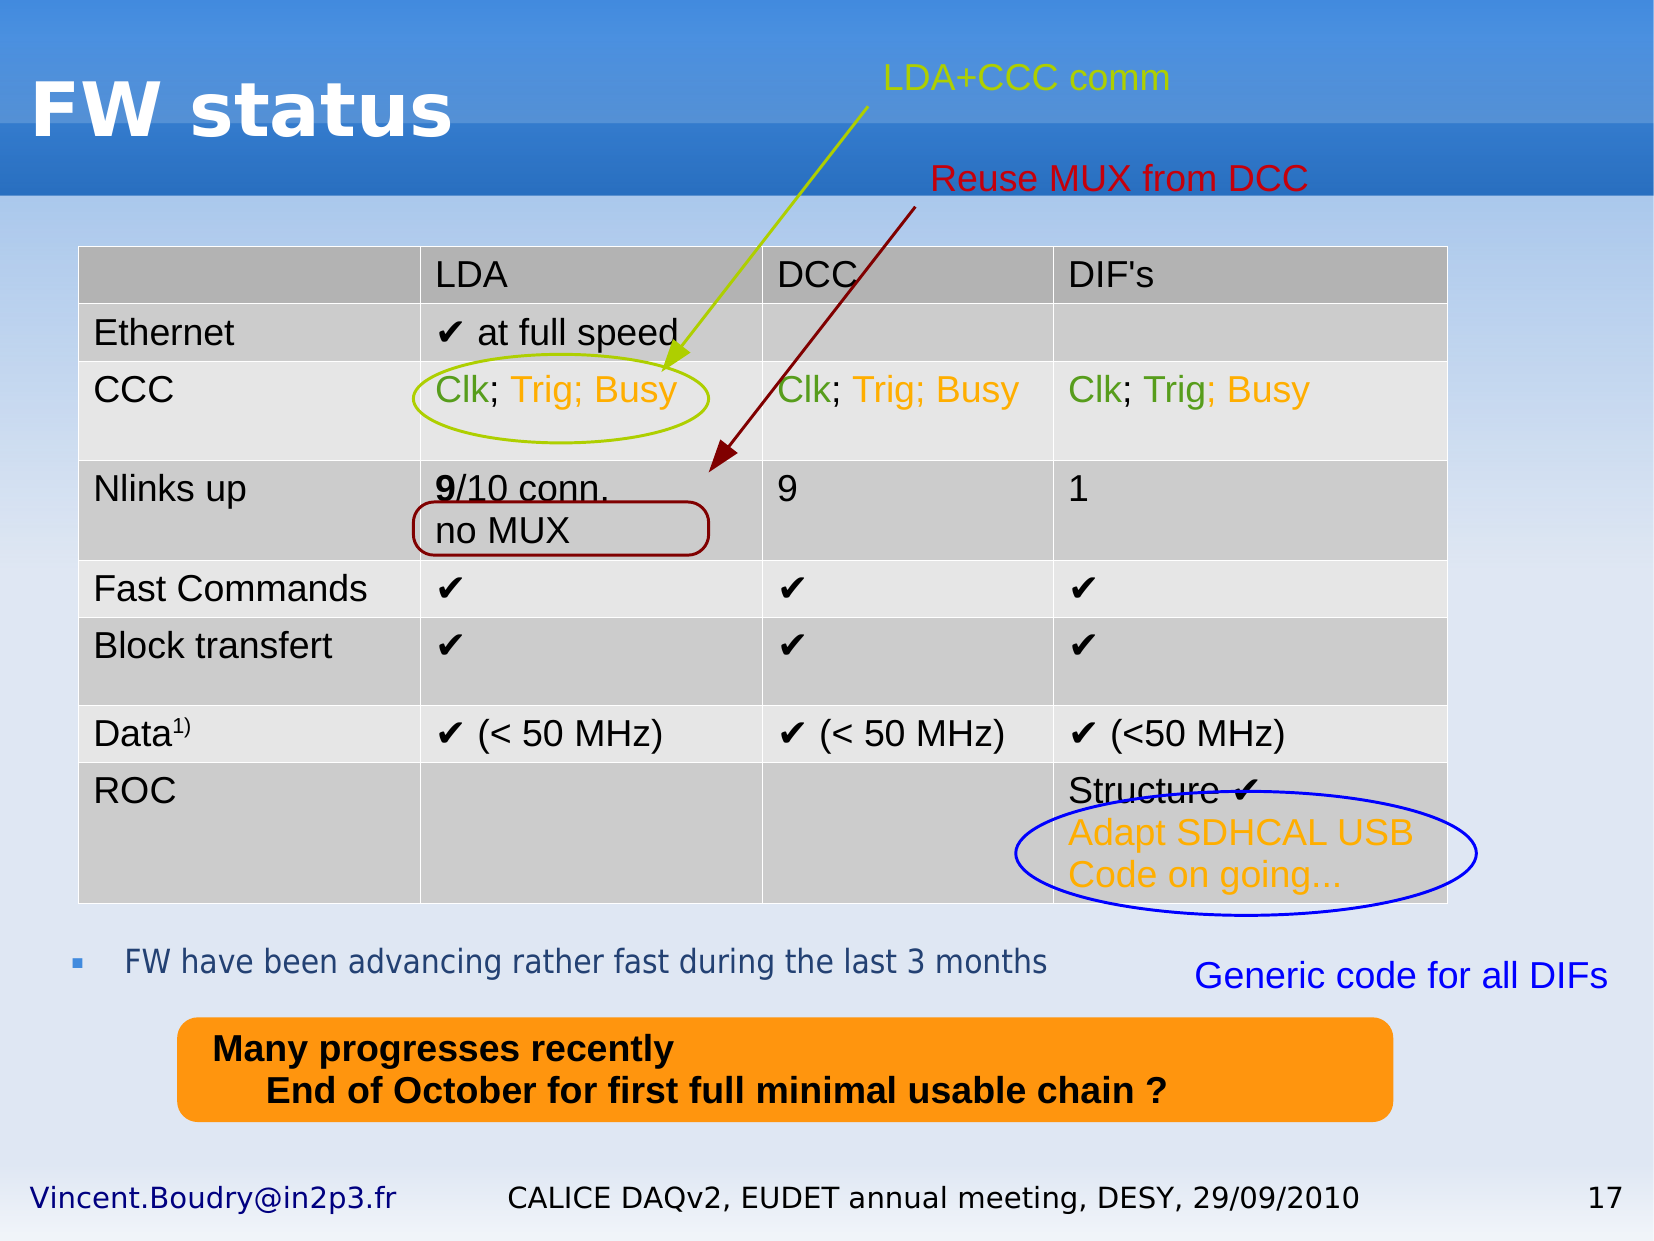

# FW status
LDA+CCC comm
Reuse MUX from DCC
| | LDA | DCC | DIF's |
| --- | --- | --- | --- |
| Ethernet | ✔ at full speed | | |
| CCC | Clk; Trig; Busy | Clk; Trig; Busy | Clk; Trig; Busy |
| Nlinks up | 9/10 conn. no MUX | 9 | 1 |
| Fast Commands | ✔ | ✔ | ✔ |
| Block transfert | ✔ | ✔ | ✔ |
| Data1) | ✔ (< 50 MHz) | ✔ (< 50 MHz) | ✔ (<50 MHz) |
| ROC | | | Structure ✔ Adapt SDHCAL USB Code on going... |
FW have been advancing rather fast during the last 3 months
Generic code for all DIFs
Many progresses recently
End of October for first full minimal usable chain ?
Vincent.Boudry@in2p3.fr
CALICE DAQv2, EUDET annual meeting, DESY, 29/09/2010
17